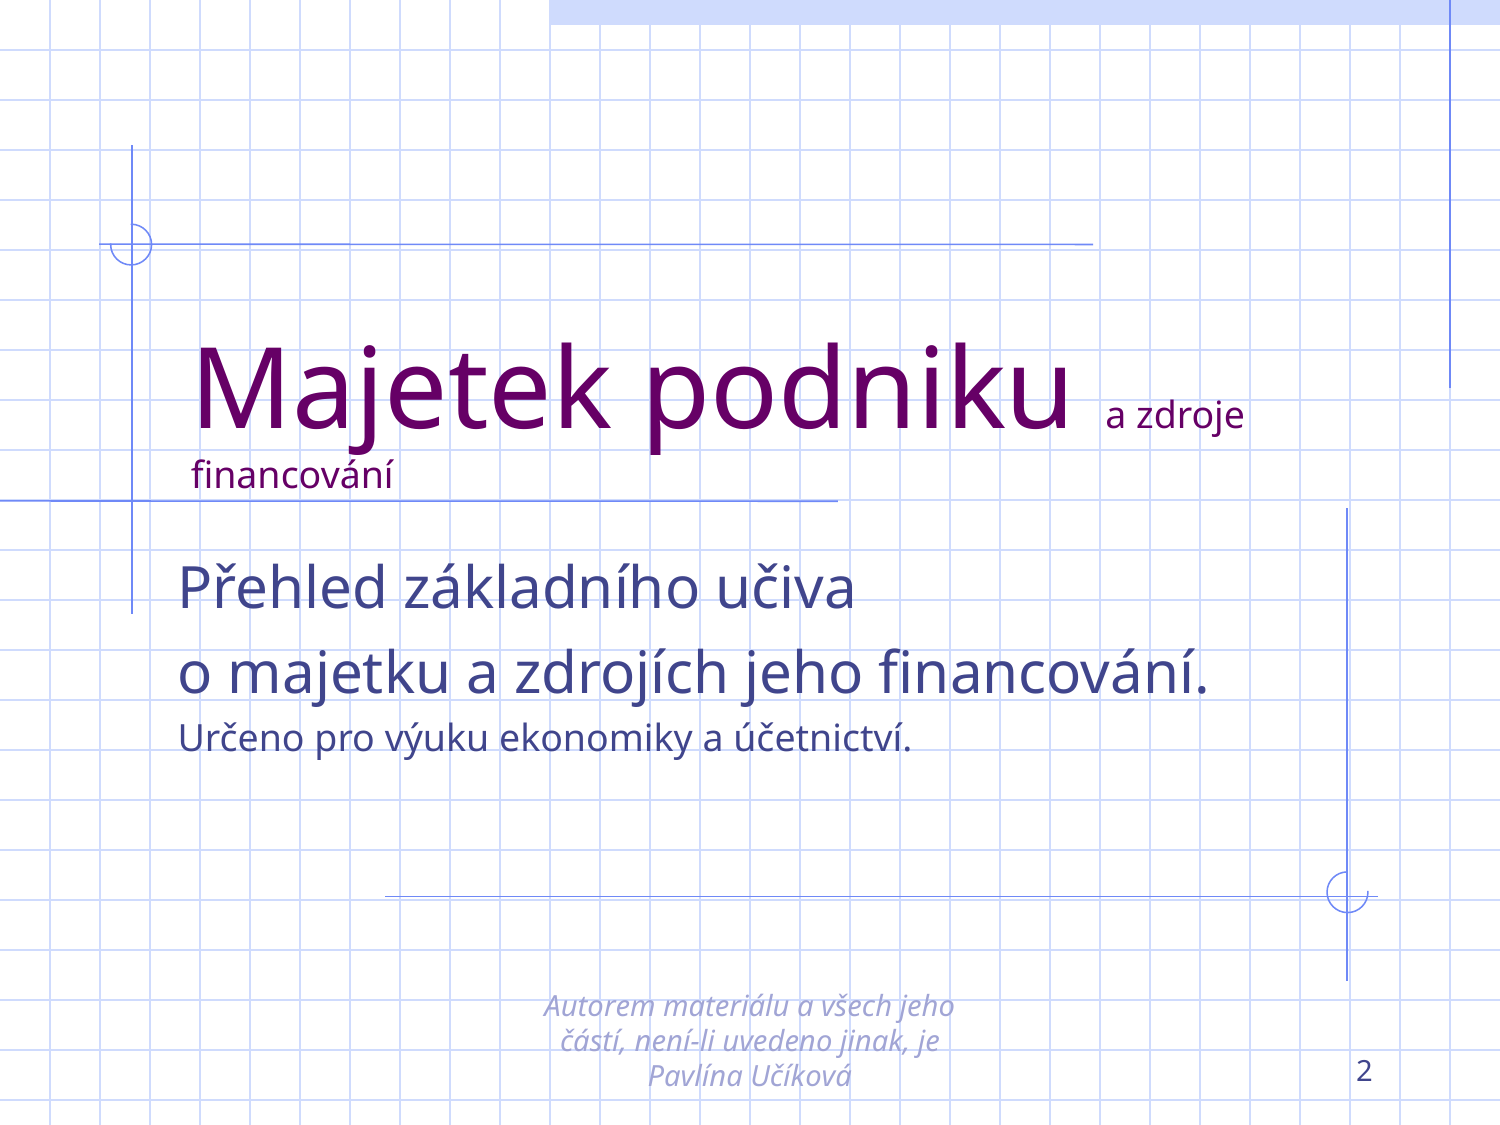

# Majetek podniku a zdroje financování
Přehled základního učiva
o majetku a zdrojích jeho financování.
Určeno pro výuku ekonomiky a účetnictví.
Autorem materiálu a všech jeho částí, není-li uvedeno jinak, je Pavlína Učíková